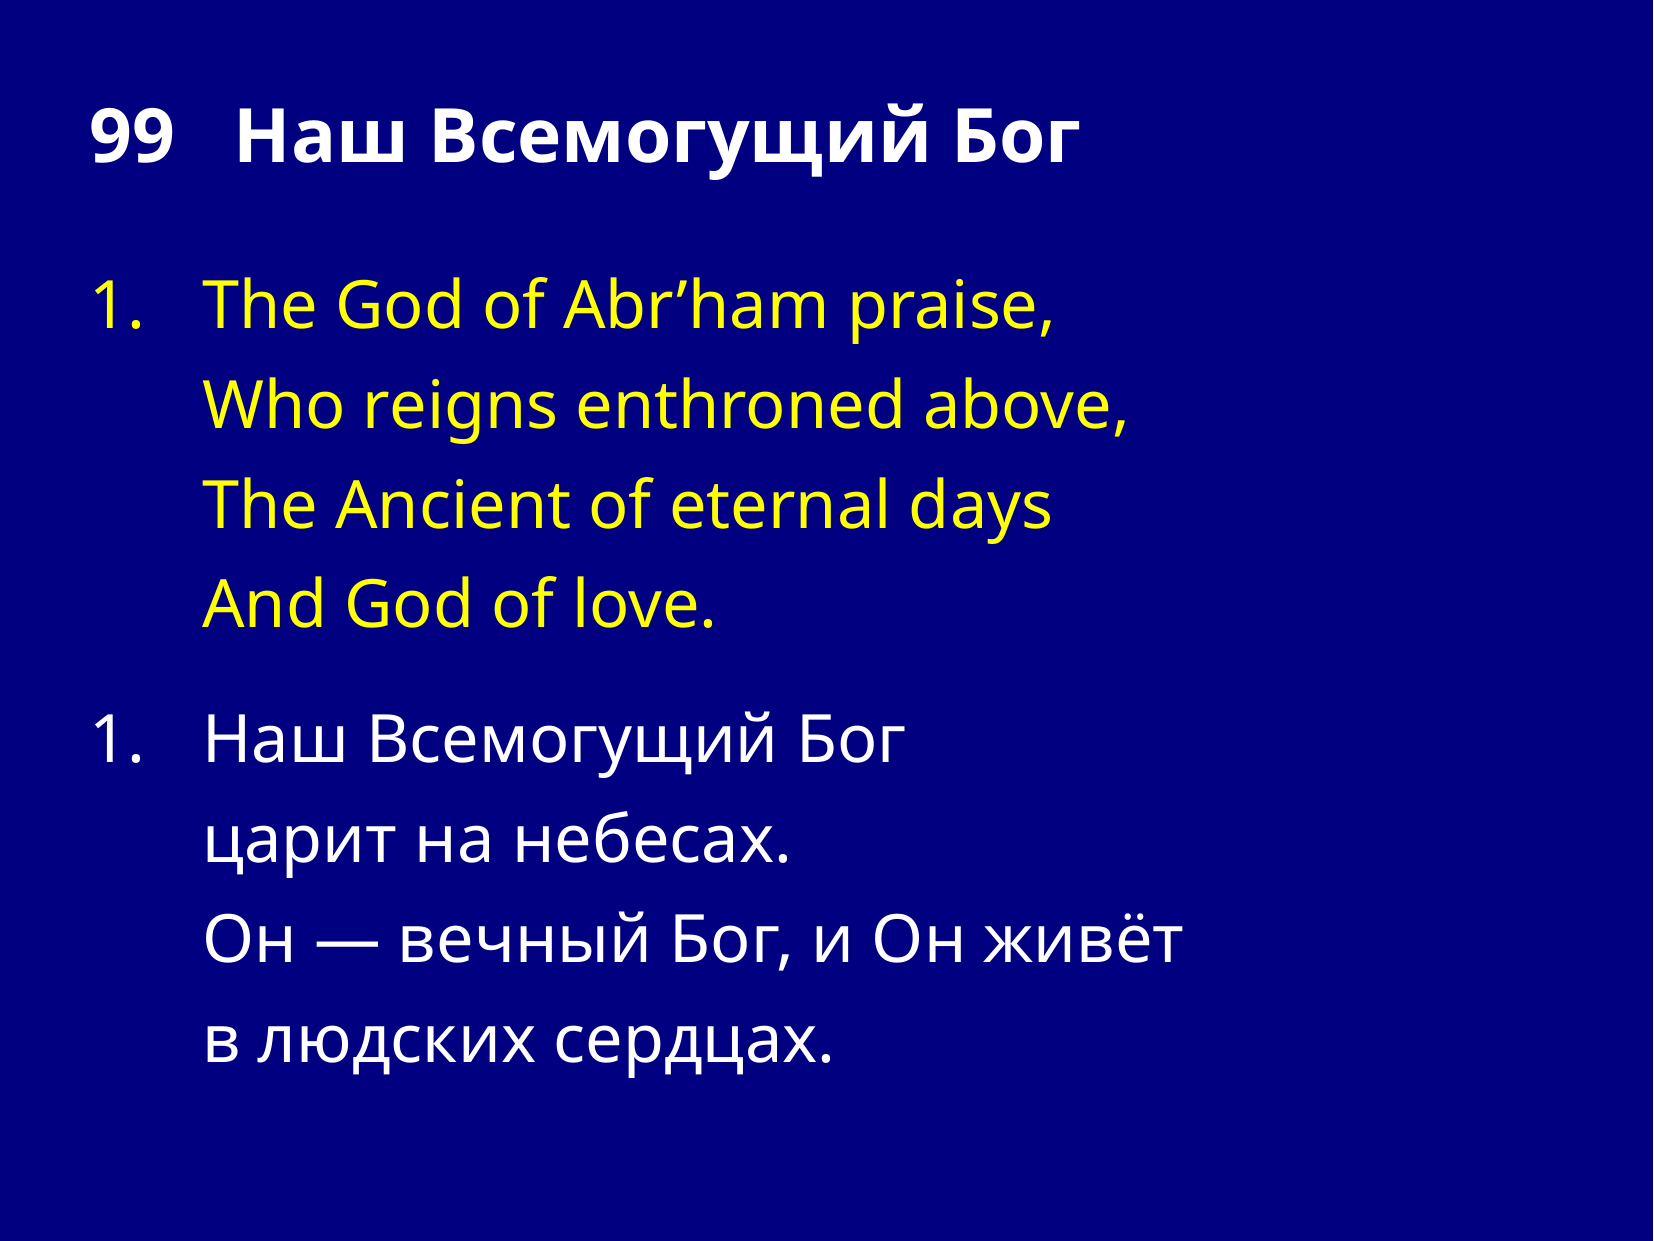

99 Наш Всемогущий Бог
1.	The God of Abr’ham praise,
	Who reigns enthroned above,
	The Ancient of eternal days
	And God of love.
1.	Наш Всемогущий Бог
	царит на небесах.
	Он — вечный Бог, и Он живёт
	в людских сердцах.